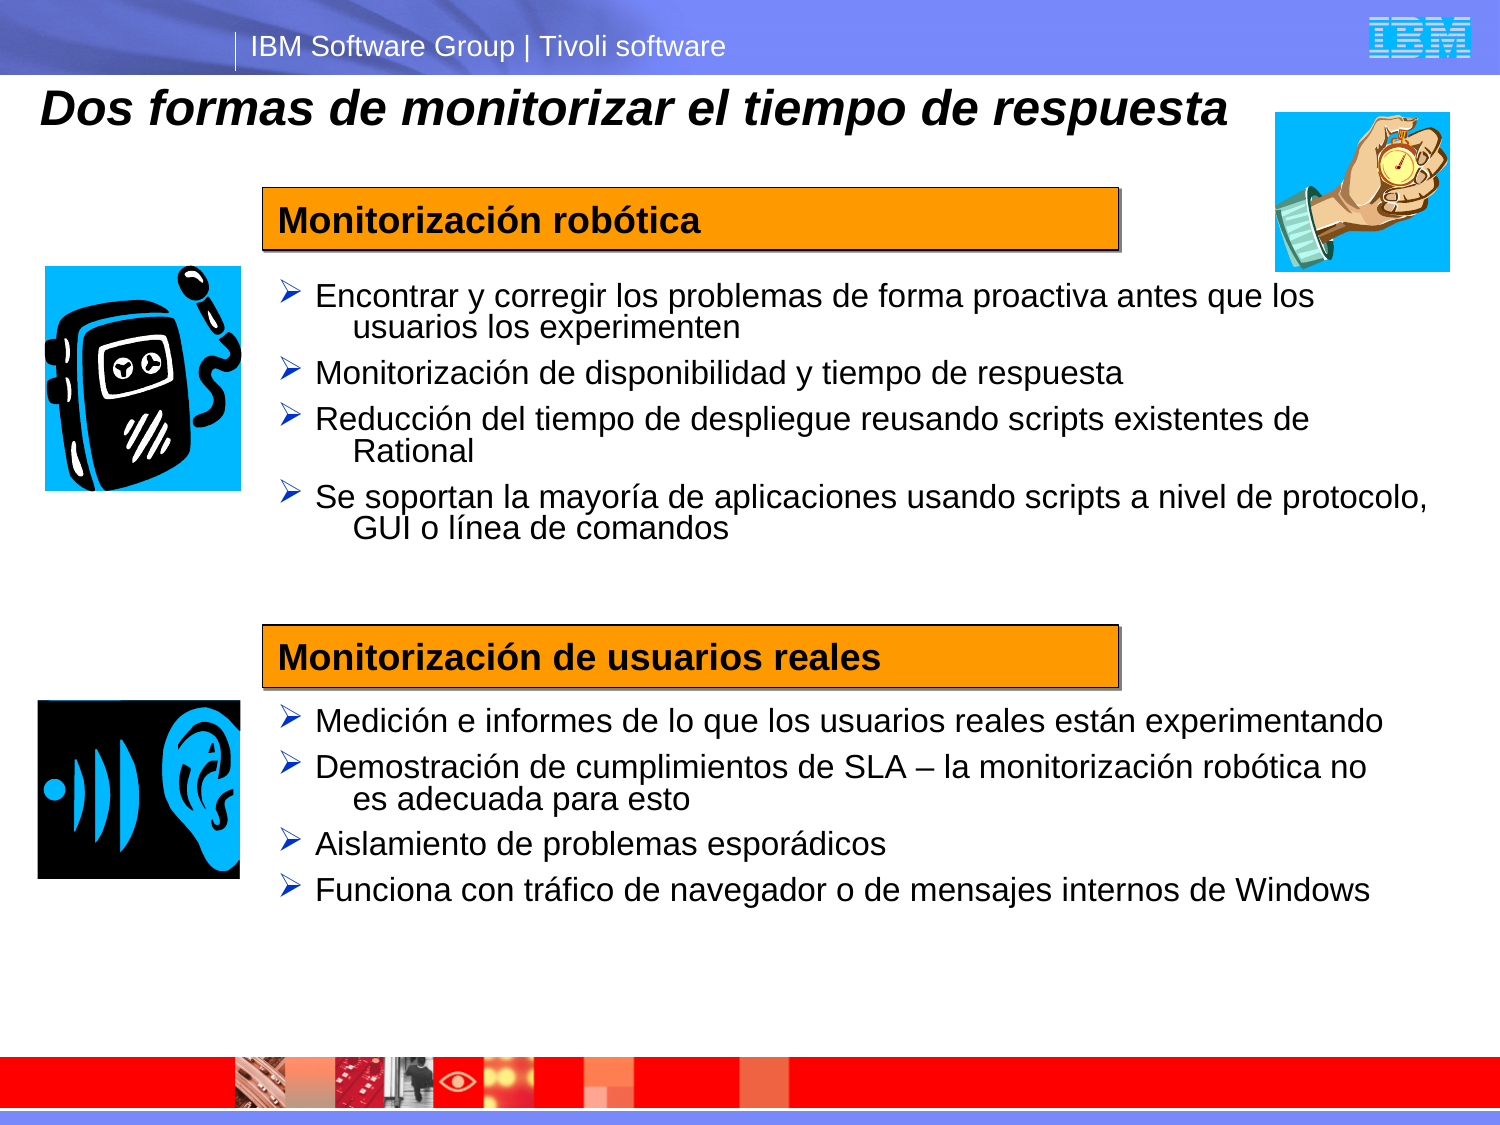

# Dos formas de monitorizar el tiempo de respuesta
Monitorización robótica
Encontrar y corregir los problemas de forma proactiva antes que los usuarios los experimenten
Monitorización de disponibilidad y tiempo de respuesta
Reducción del tiempo de despliegue reusando scripts existentes de Rational
Se soportan la mayoría de aplicaciones usando scripts a nivel de protocolo, GUI o línea de comandos
Monitorización de usuarios reales
Medición e informes de lo que los usuarios reales están experimentando
Demostración de cumplimientos de SLA – la monitorización robótica no es adecuada para esto
Aislamiento de problemas esporádicos
Funciona con tráfico de navegador o de mensajes internos de Windows